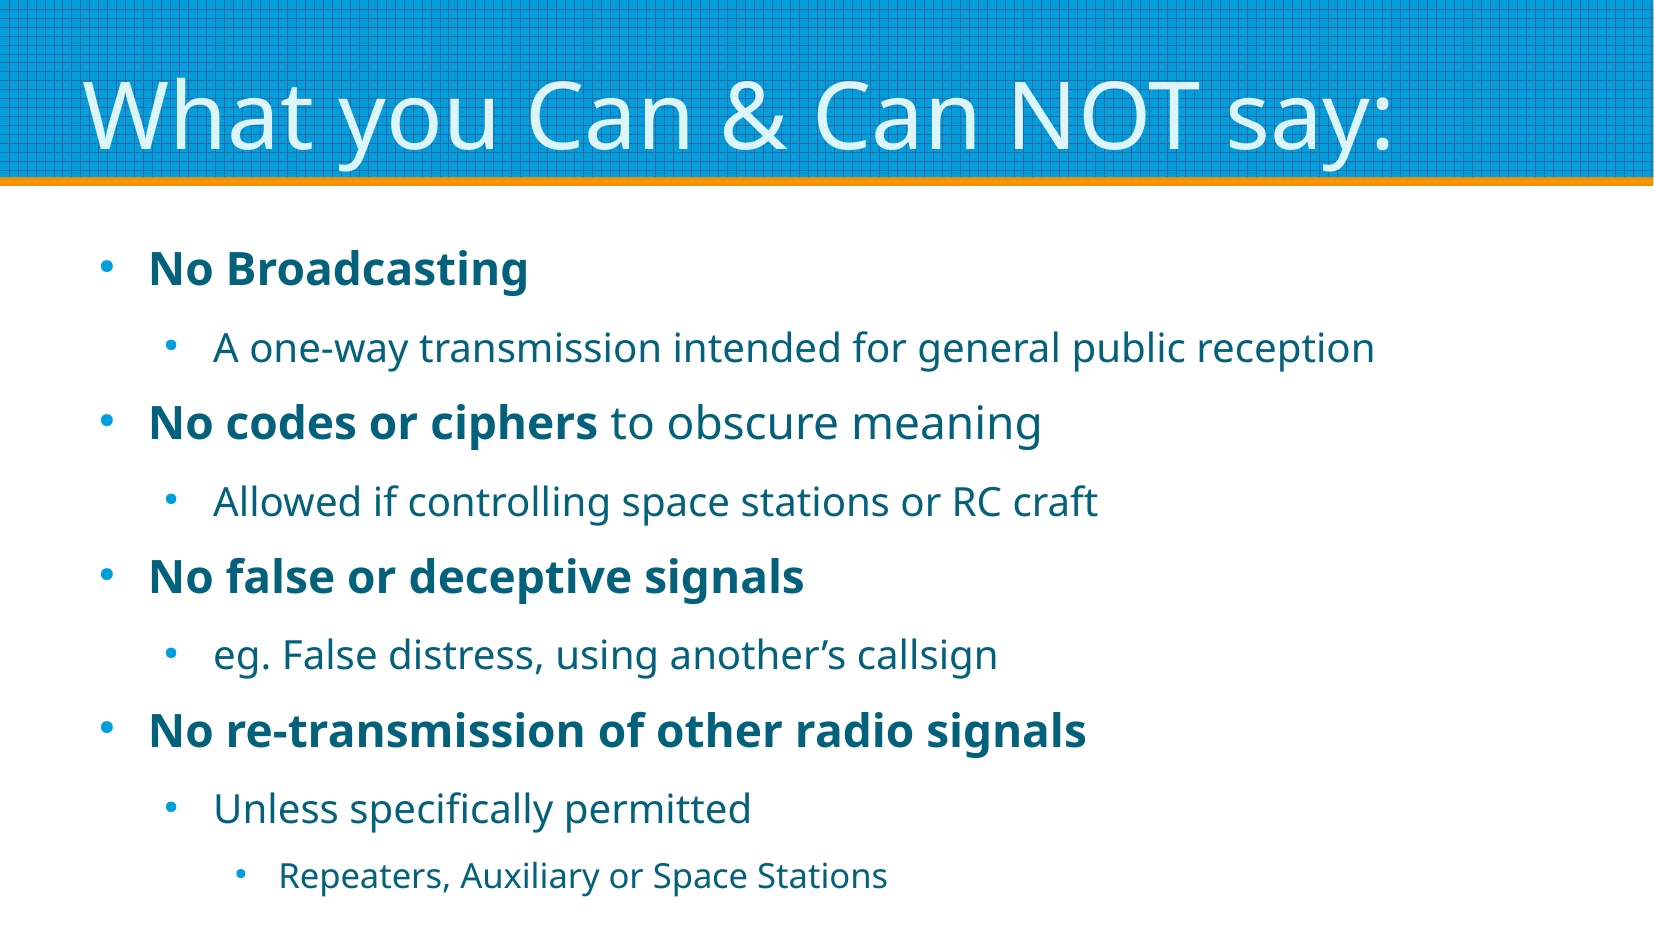

# What you Can & Can NOT say:
No Broadcasting
A one-way transmission intended for general public reception
No codes or ciphers to obscure meaning
Allowed if controlling space stations or RC craft
No false or deceptive signals
eg. False distress, using another’s callsign
No re-transmission of other radio signals
Unless specifically permitted
Repeaters, Auxiliary or Space Stations